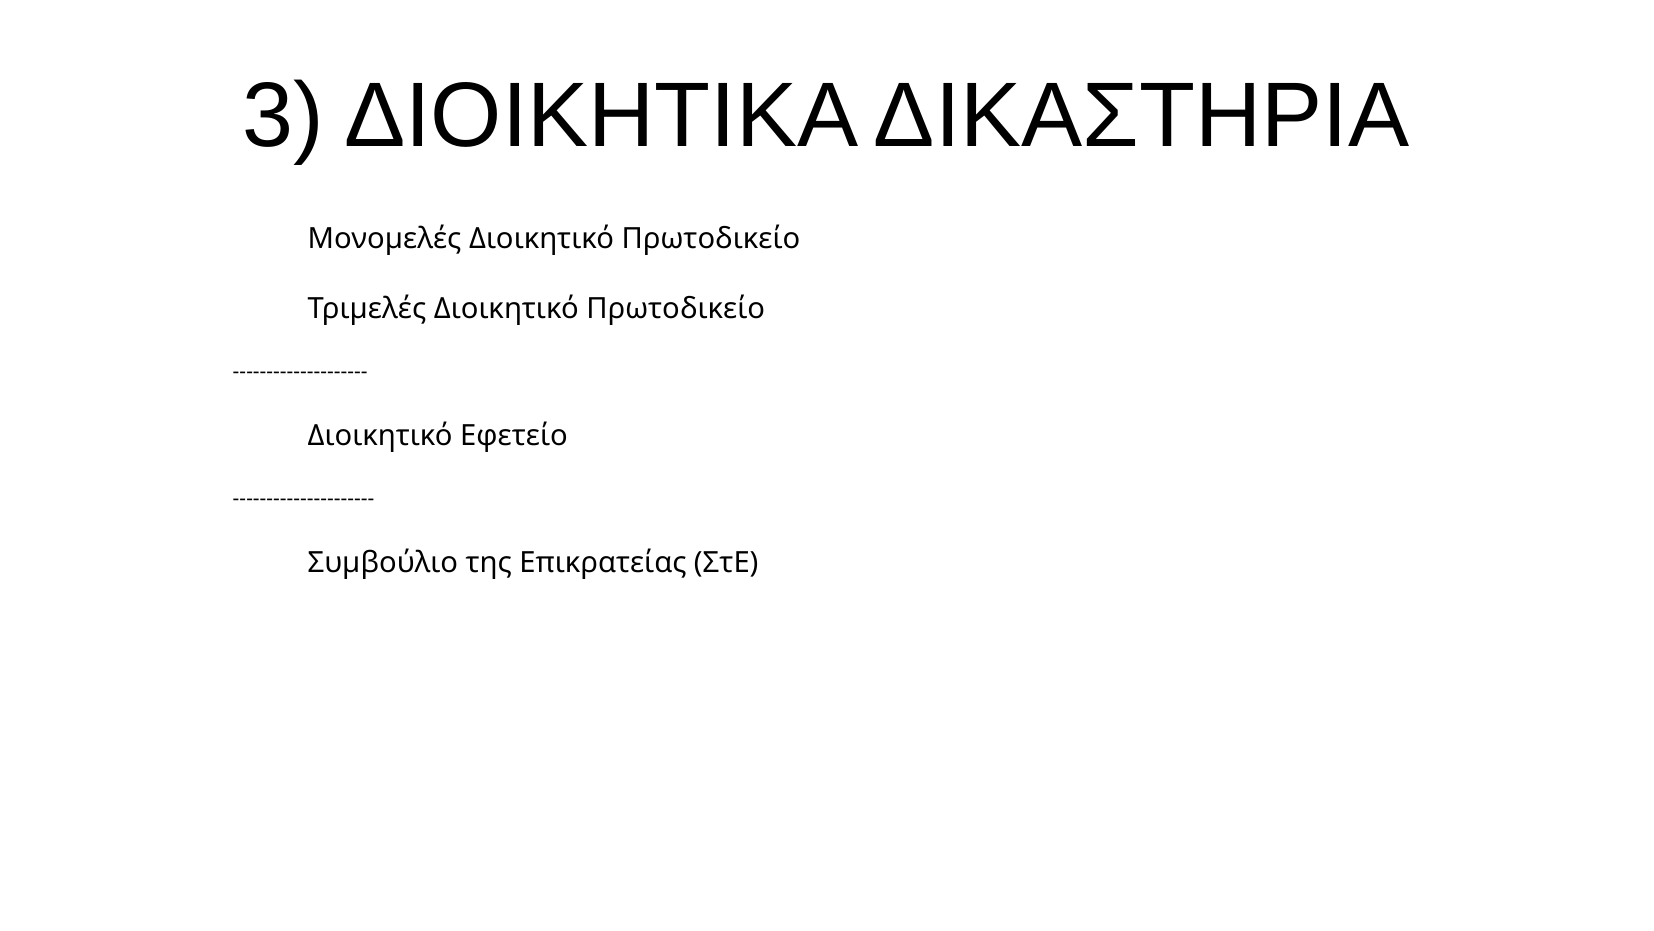

# 3) ΔΙΟΙΚΗΤΙΚΑ ΔΙΚΑΣΤΗΡΙΑ
Μονομελές Διοικητικό Πρωτοδικείο
Τριμελές Διοικητικό Πρωτοδικείο
--------------------
Διοικητικό Εφετείο
---------------------
Συμβούλιο της Επικρατείας (ΣτΕ)